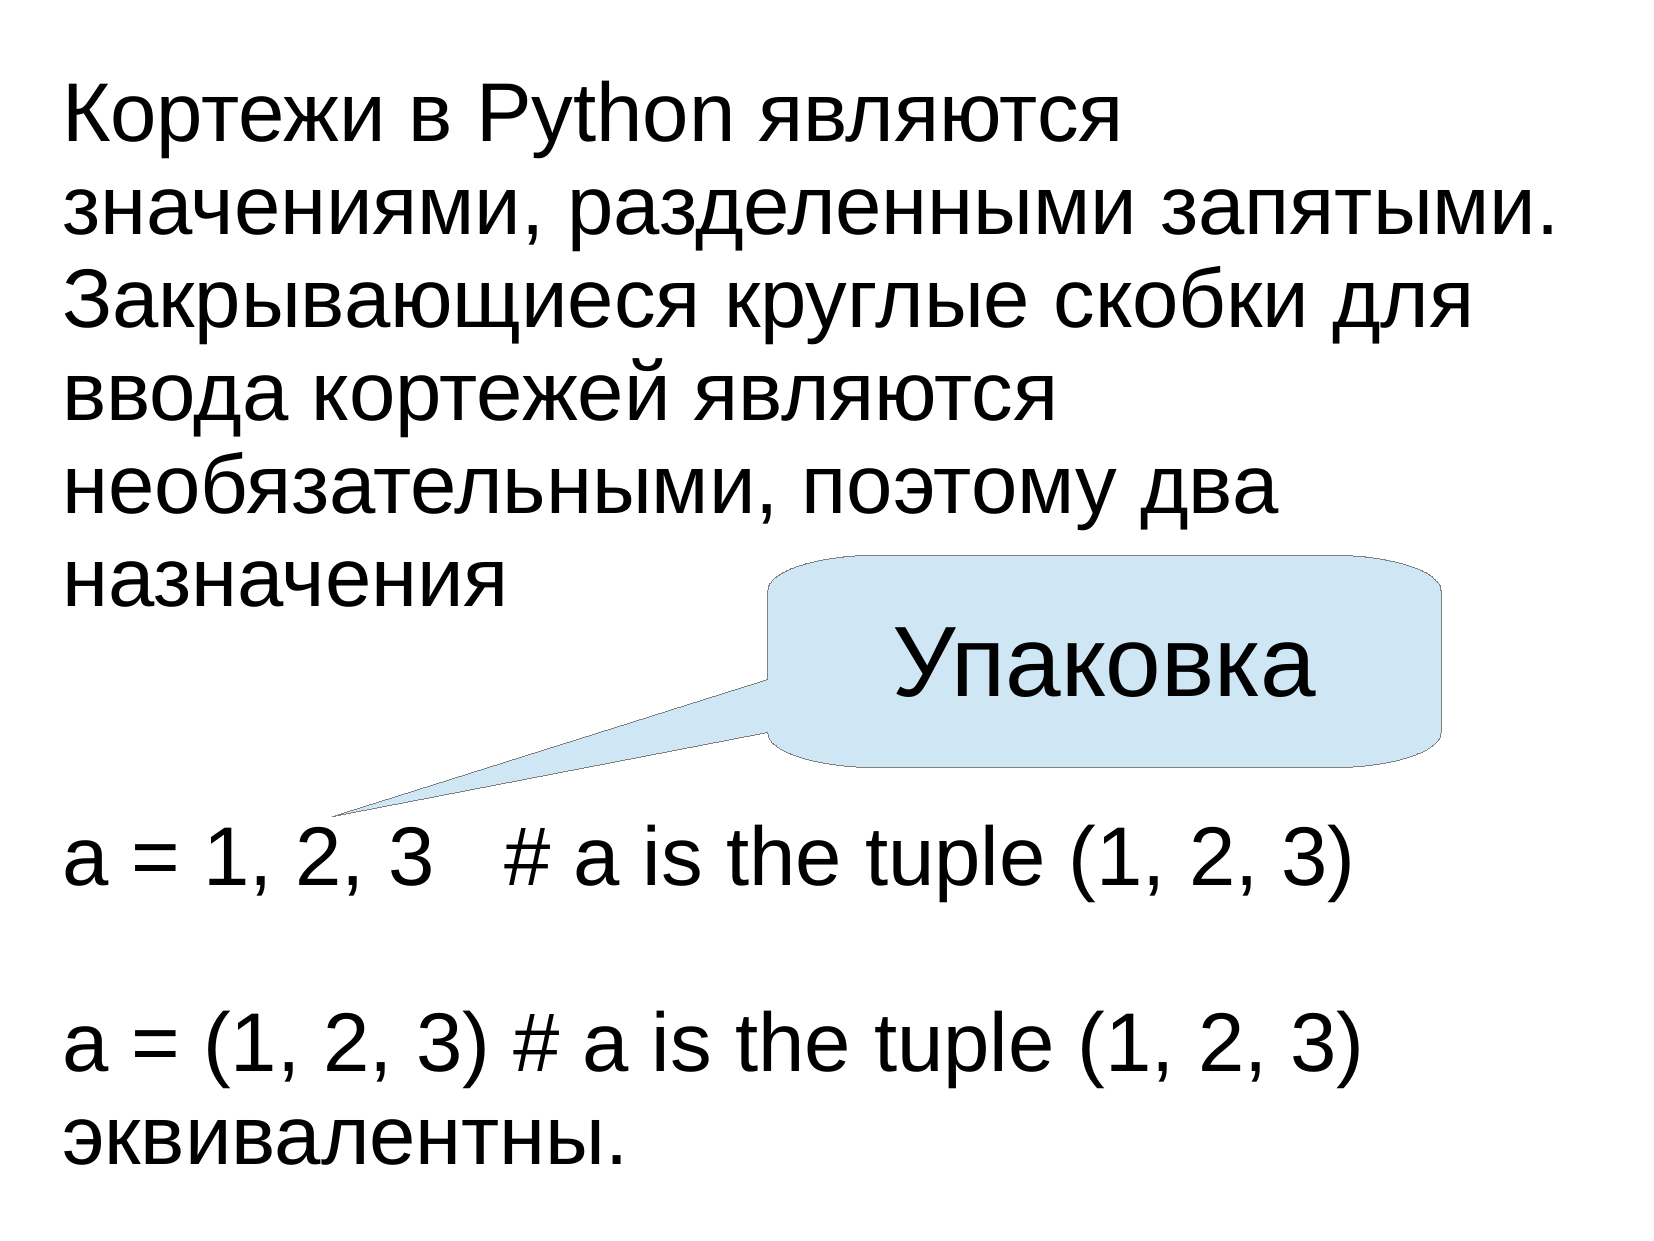

Кортежи в Python являются значениями, разделенными запятыми. Закрывающиеся круглые скобки для ввода кортежей являются необязательными, поэтому два назначения
a = 1, 2, 3 # a is the tuple (1, 2, 3)
a = (1, 2, 3) # a is the tuple (1, 2, 3)
эквивалентны.
Упаковка